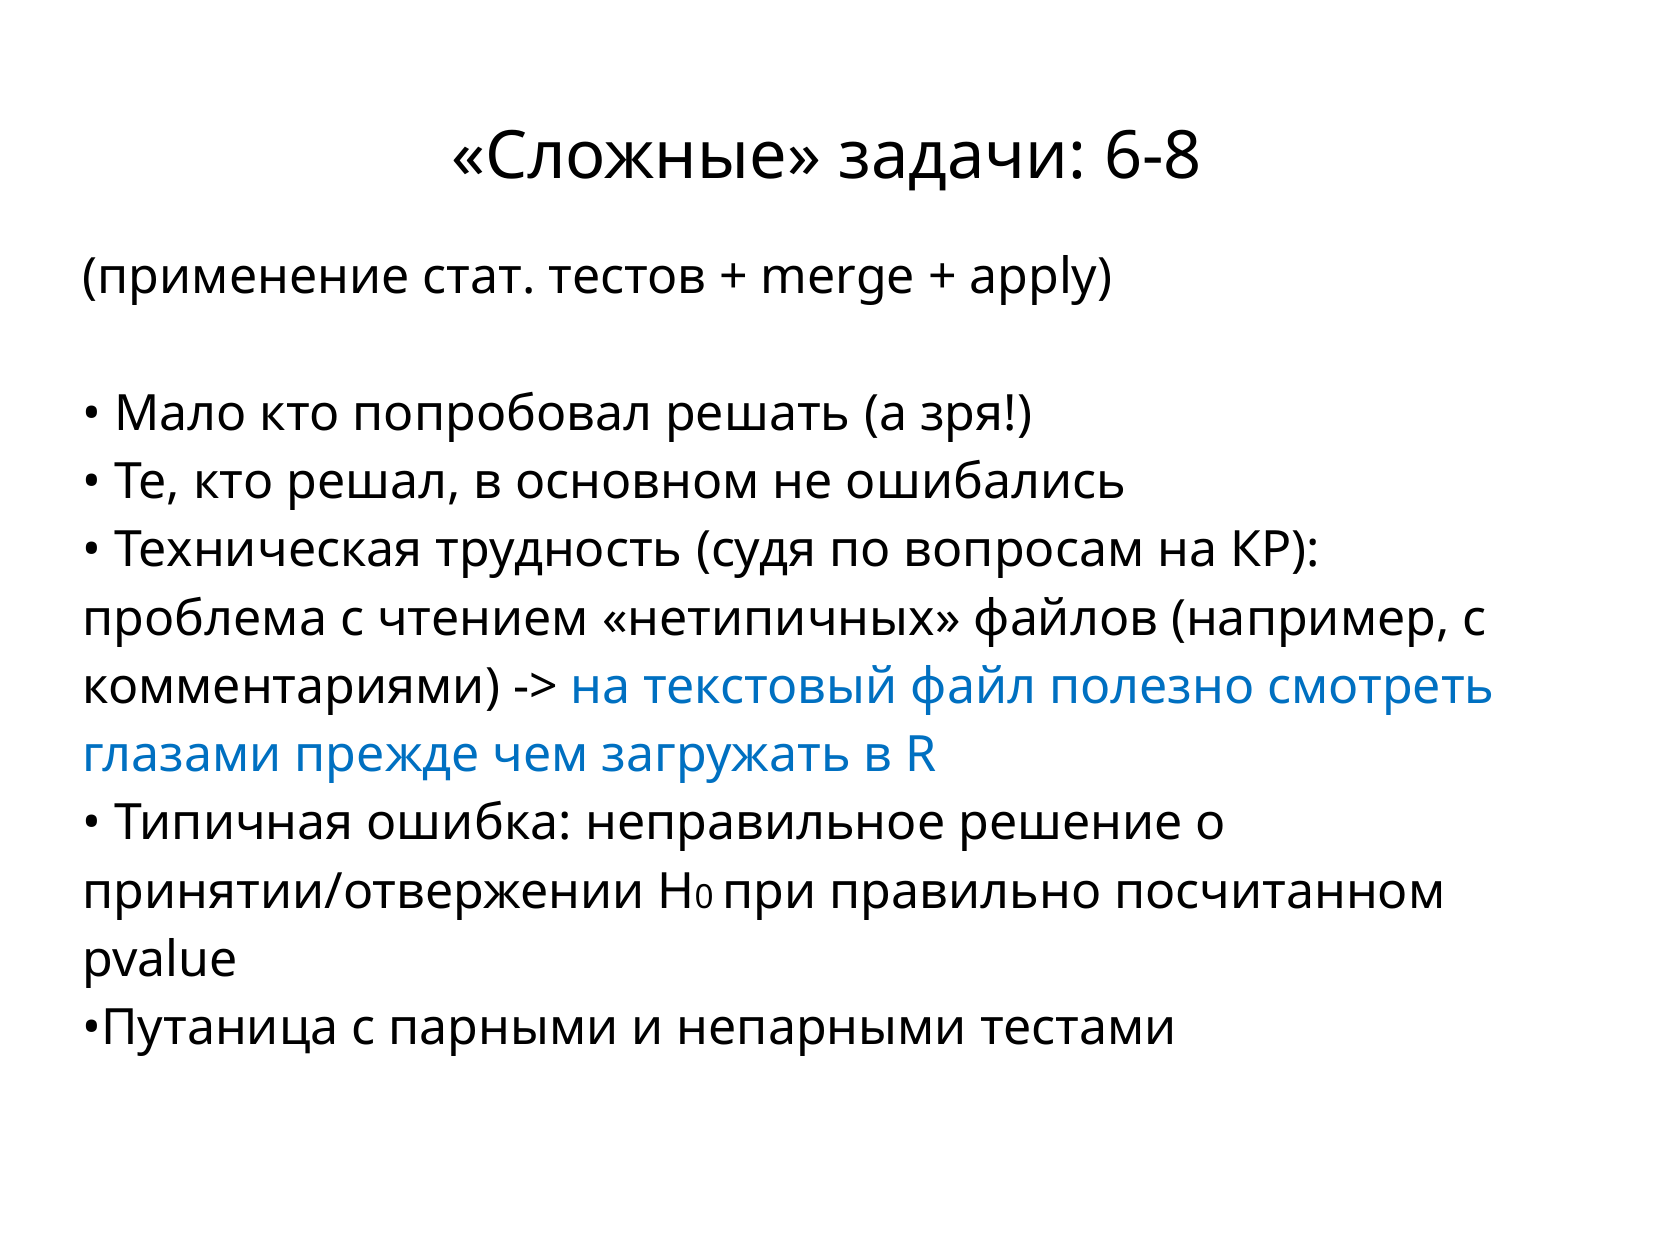

# «Сложные» задачи: 6‐8
(применение стат. тестов + merge + apply)
• Мало кто попробовал решать (а зря!)
• Те, кто решал, в основном не ошибались
• Техническая трудность (судя по вопросам на КР): проблема с чтением «нетипичных» файлов (например, с комментариями) ‐> на текстовый файл полезно смотреть глазами прежде чем загружать в R
• Типичная ошибка: неправильное решение о
принятии/отвержении H0 при правильно посчитанном pvalue
•Путаница с парными и непарными тестами